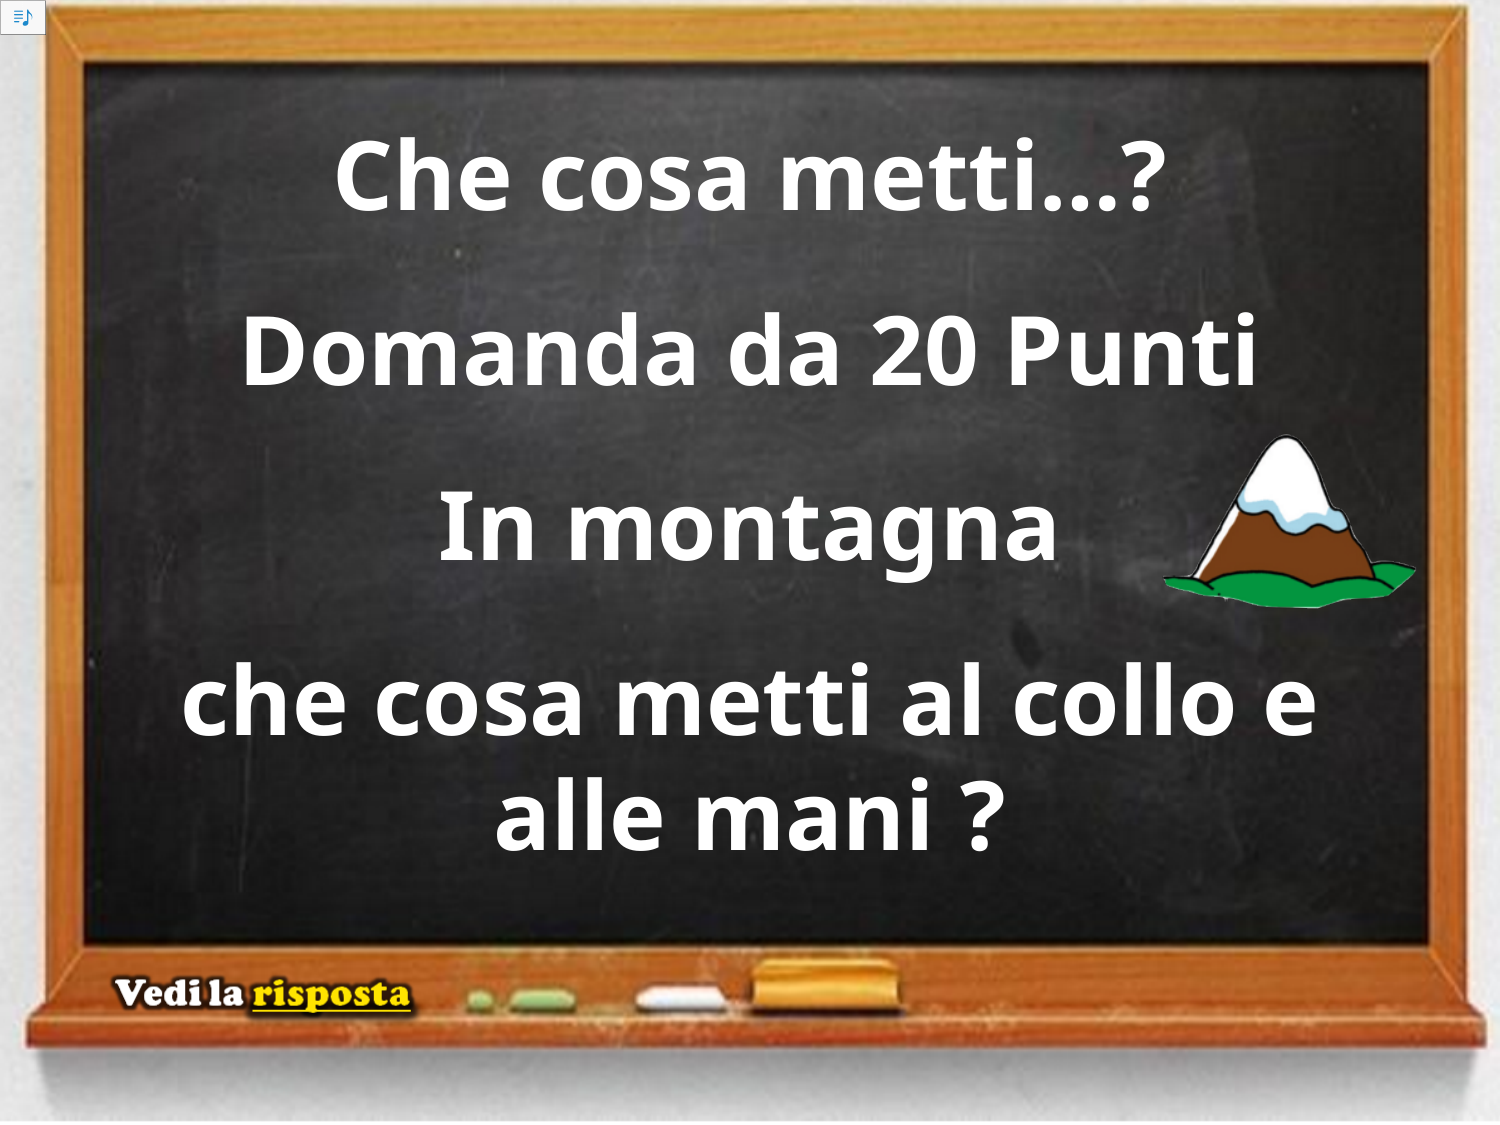

Che cosa metti…?
Domanda da 20 Punti
In montagna
che cosa metti al collo e alle mani ?